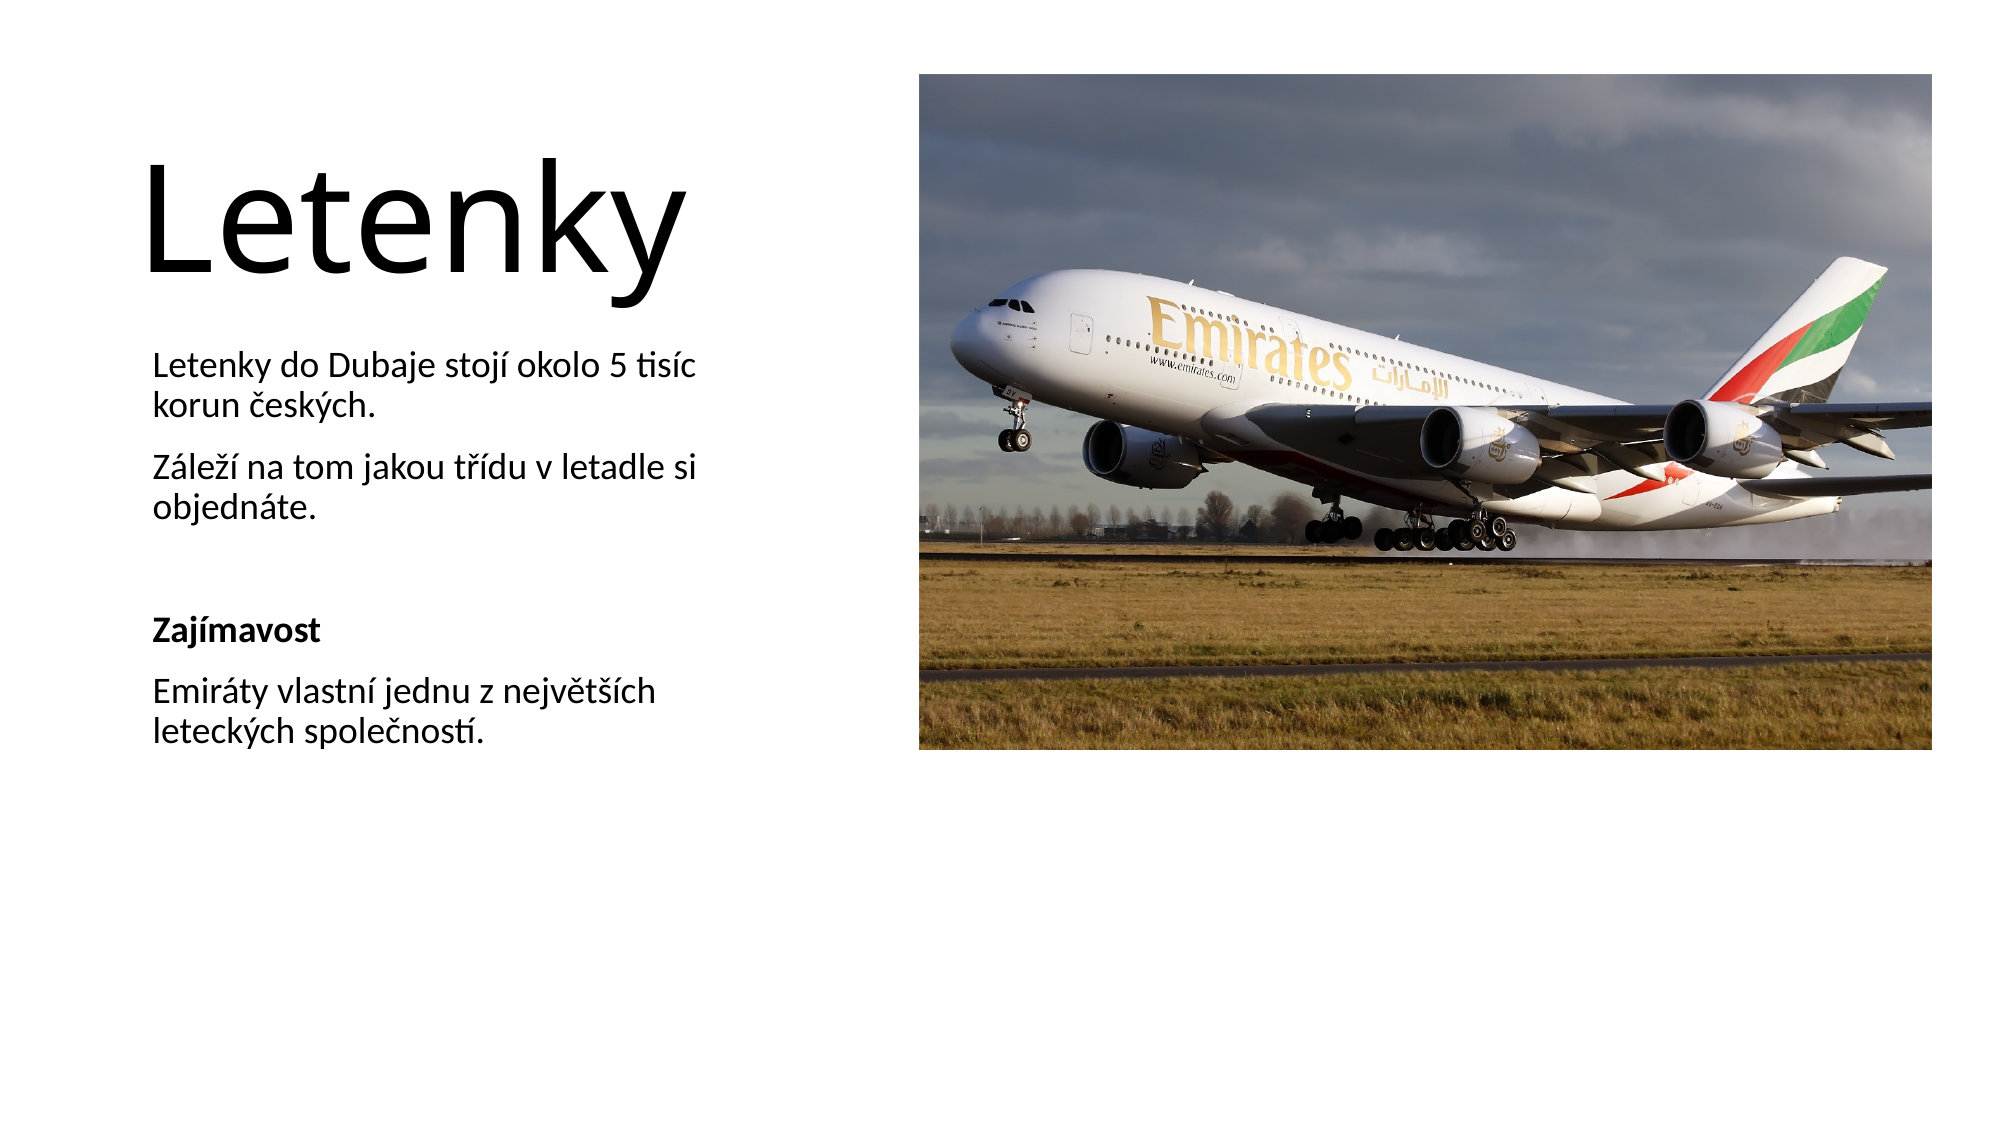

# Letenky
Letenky do Dubaje stojí okolo 5 tisíc korun českých.
Záleží na tom jakou třídu v letadle si objednáte.
Zajímavost
Emiráty vlastní jednu z největších leteckých společností.